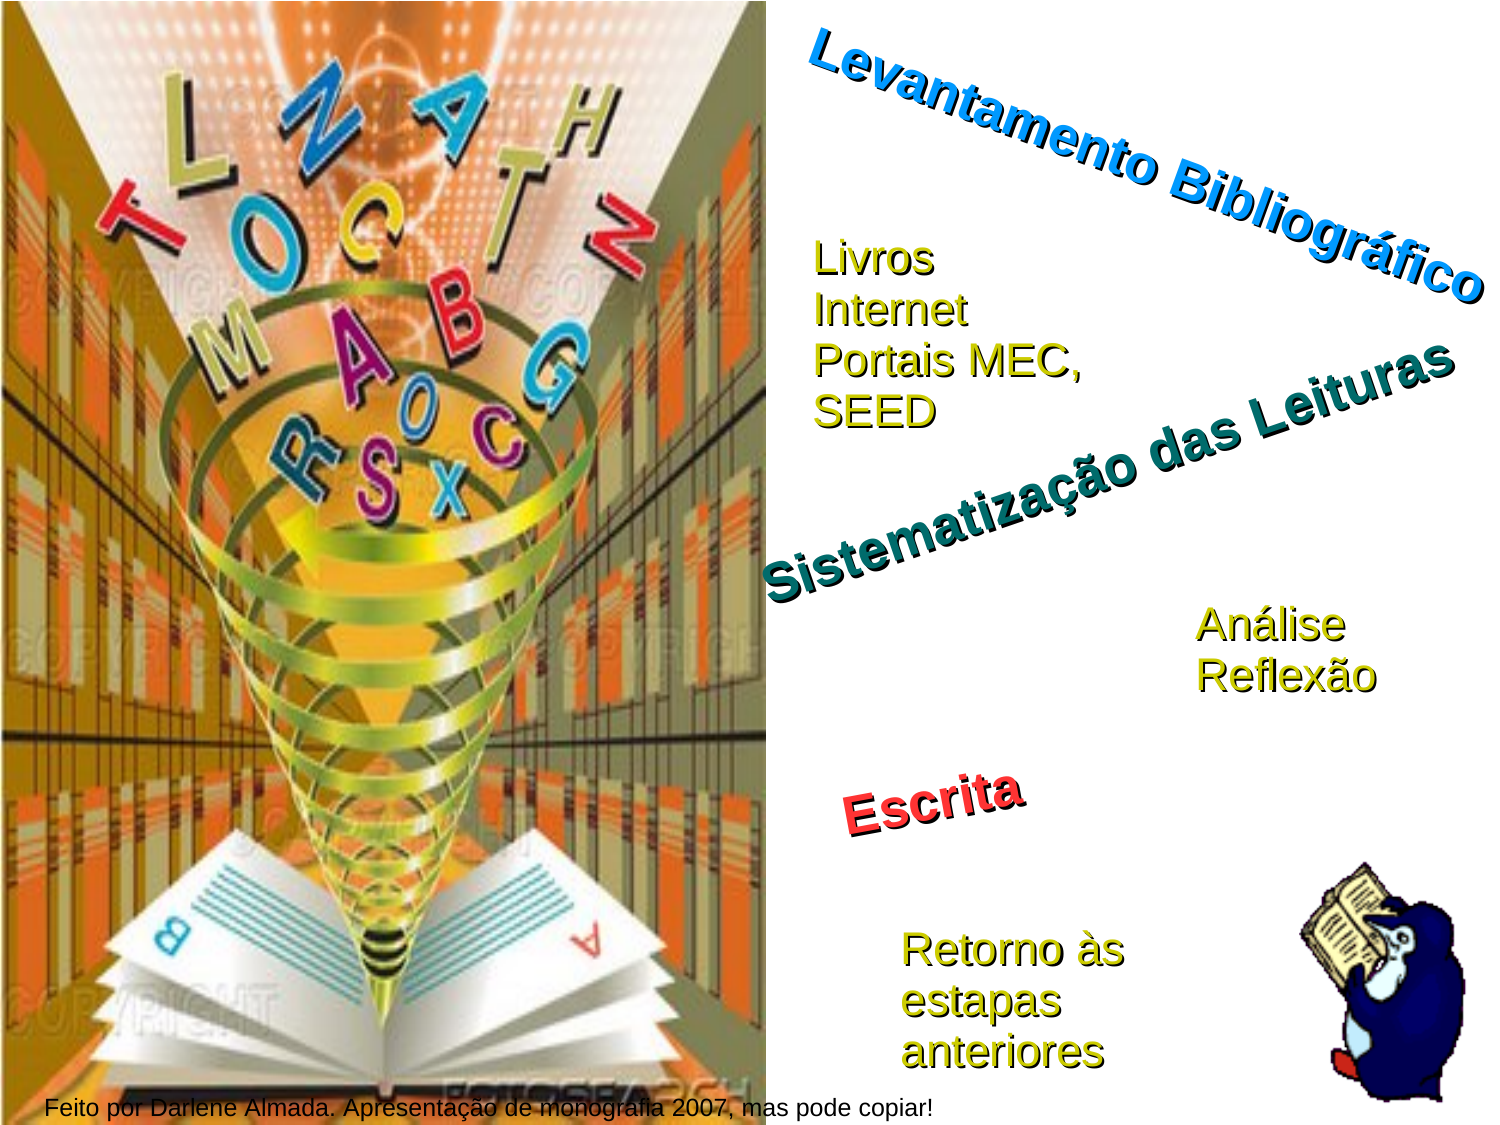

Levantamento Bibliográfico
Livros
Internet
Portais MEC, SEED
Sistematização das Leituras
Análise
Reflexão
Escrita
Retorno às estapas anteriores
Feito por Darlene Almada. Apresentação de monografia 2007, mas pode copiar!